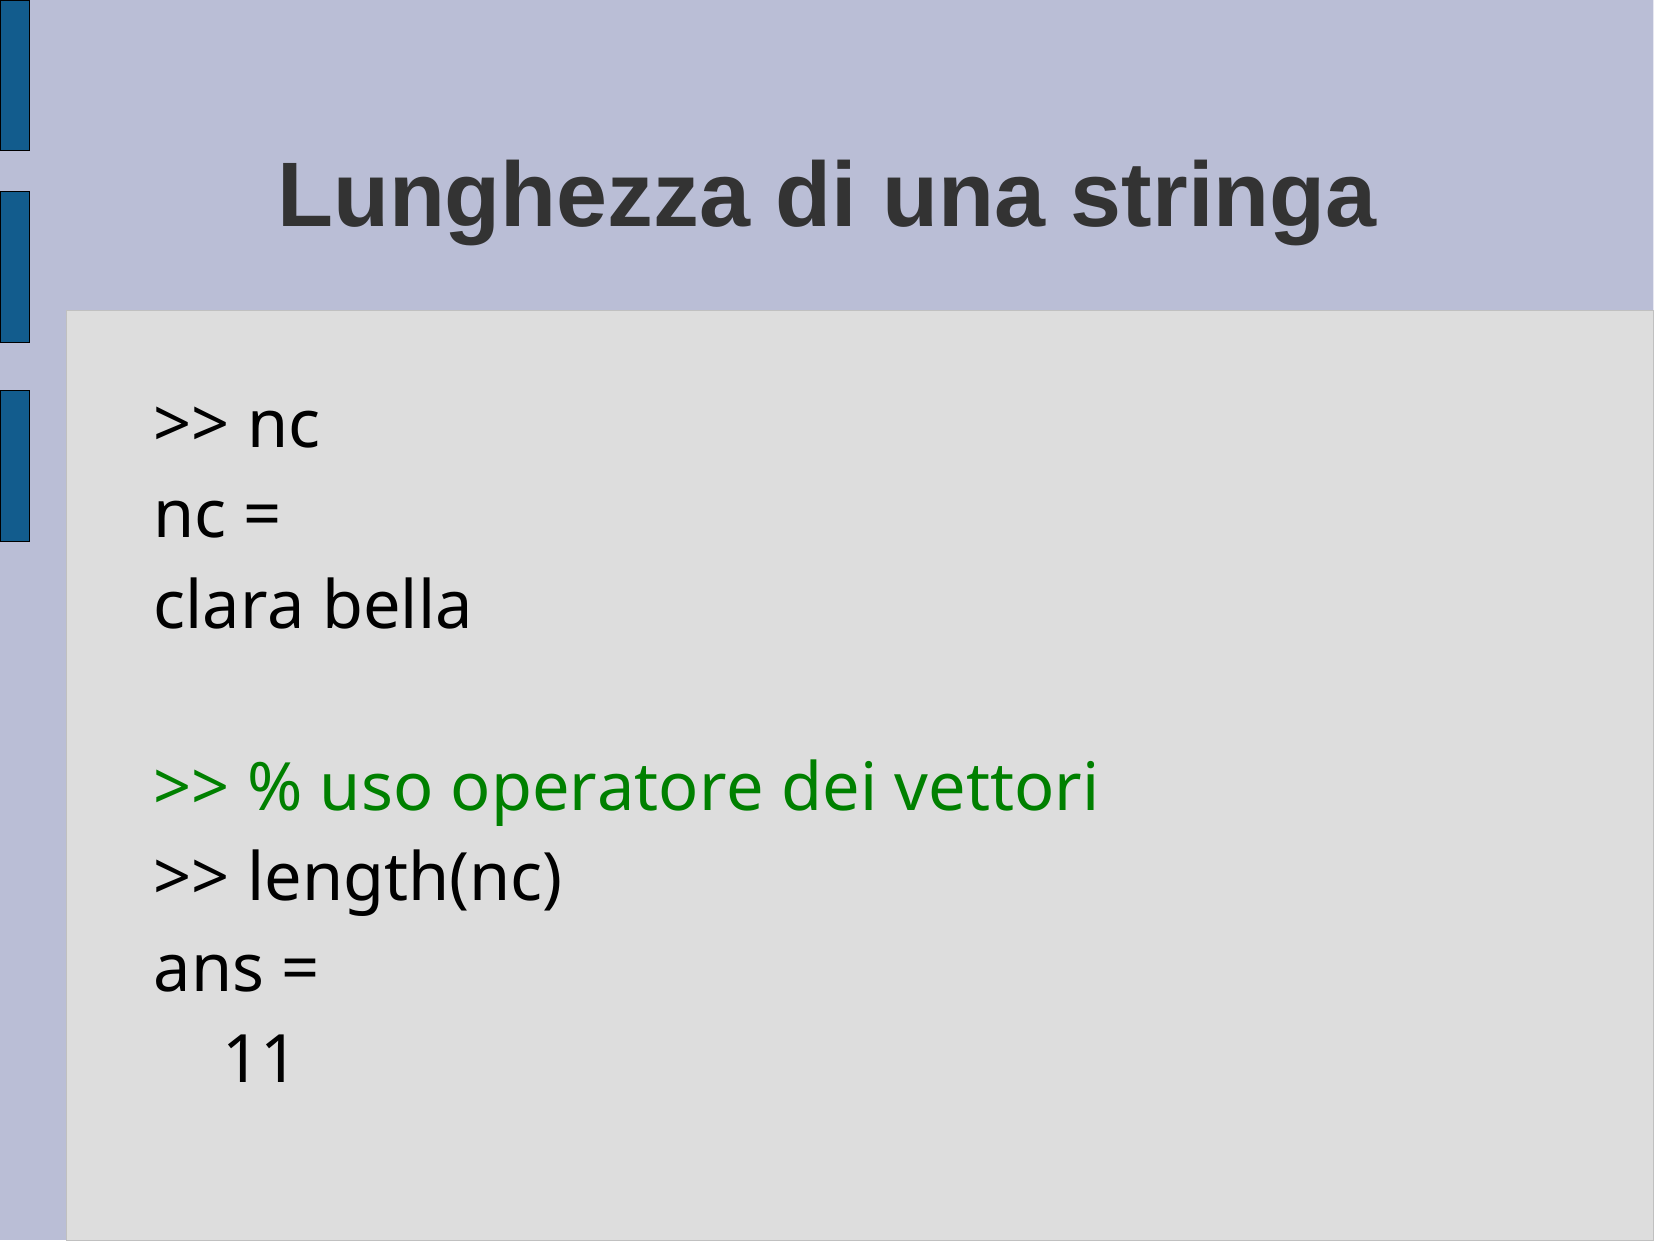

# Lunghezza di una stringa
>> nc
nc =
clara bella
>> % uso operatore dei vettori
>> length(nc)
ans =
 11